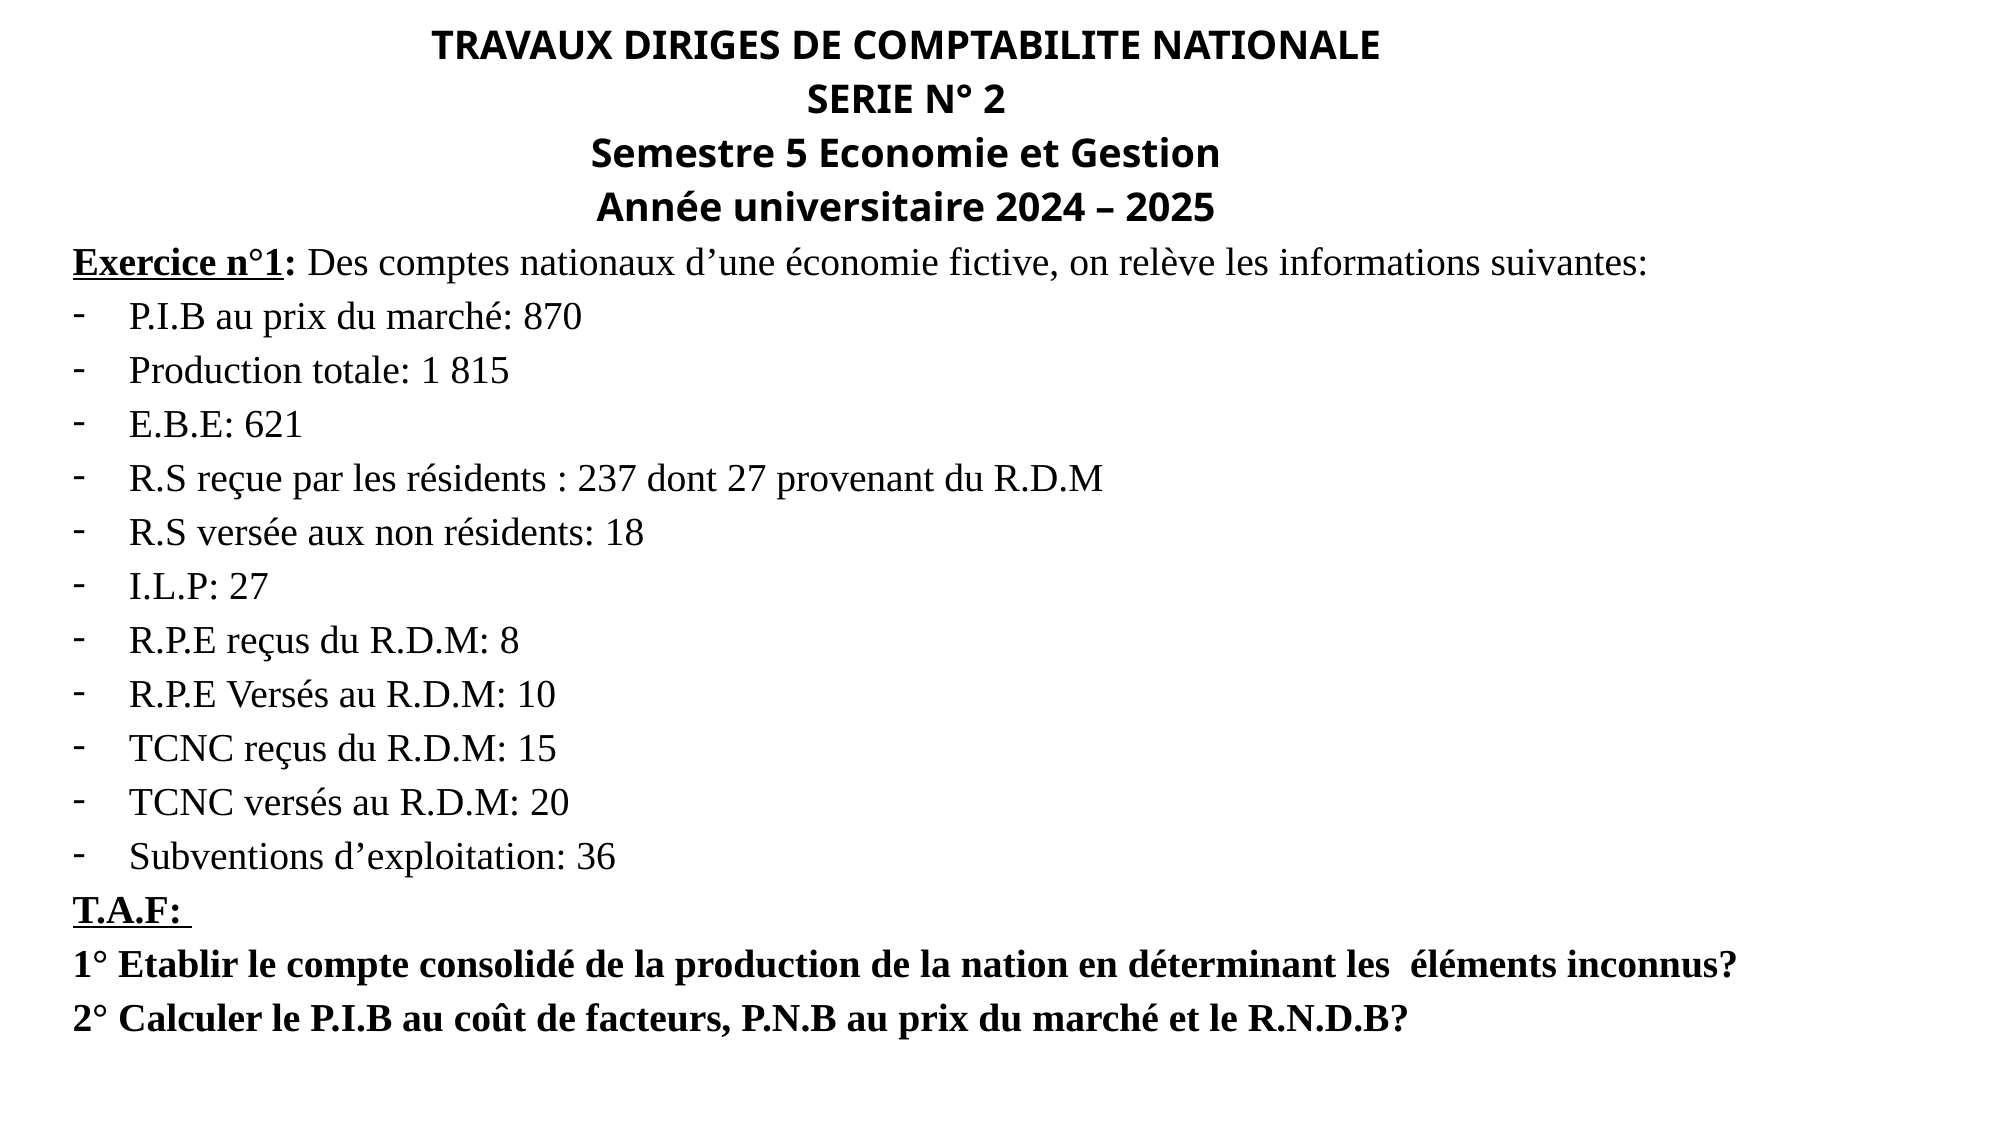

# TRAVAUX DIRIGES DE COMPTABILITE NATIONALE
SERIE N° 2
Semestre 5 Economie et Gestion
Année universitaire 2024 – 2025
Exercice n°1: Des comptes nationaux d’une économie fictive, on relève les informations suivantes:
P.I.B au prix du marché: 870
Production totale: 1 815
E.B.E: 621
R.S reçue par les résidents : 237 dont 27 provenant du R.D.M
R.S versée aux non résidents: 18
I.L.P: 27
R.P.E reçus du R.D.M: 8
R.P.E Versés au R.D.M: 10
TCNC reçus du R.D.M: 15
TCNC versés au R.D.M: 20
Subventions d’exploitation: 36
T.A.F:
1° Etablir le compte consolidé de la production de la nation en déterminant les éléments inconnus?
2° Calculer le P.I.B au coût de facteurs, P.N.B au prix du marché et le R.N.D.B?